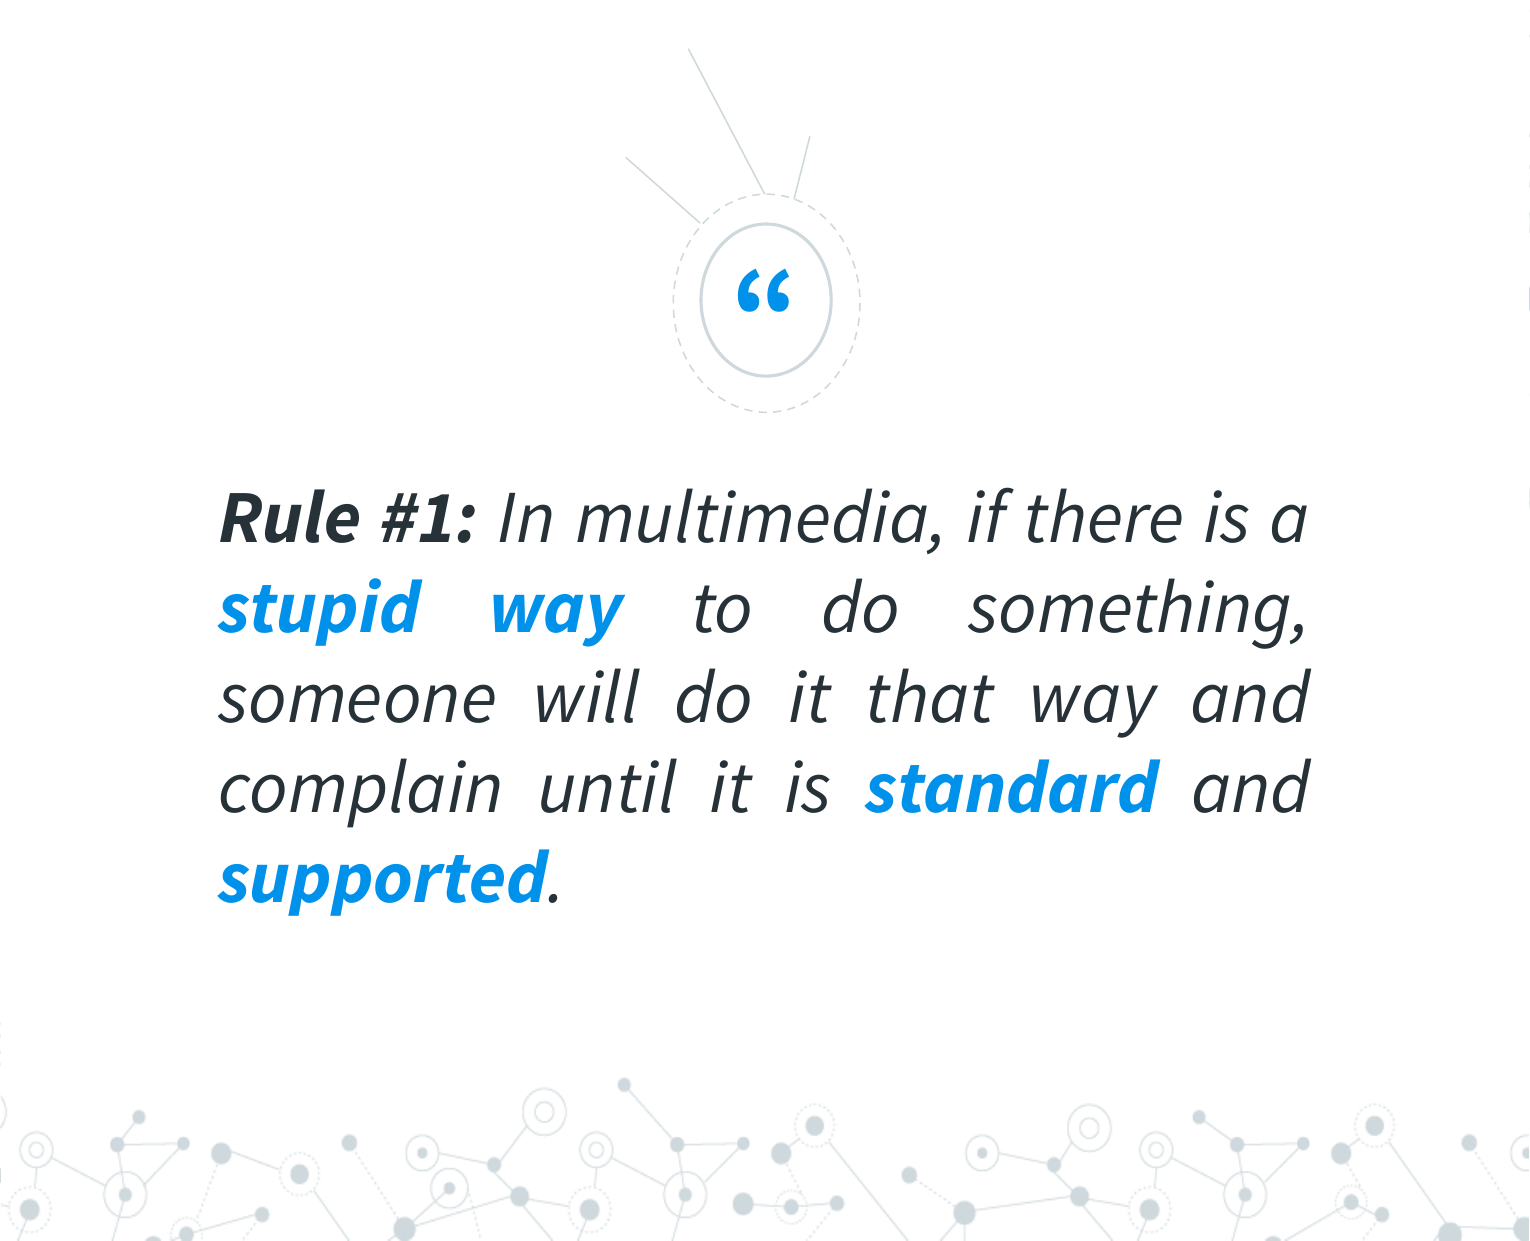

# Rule #1: In multimedia, if there is a stupid way to do something, someone will do it that way and complain until it is standard and supported.